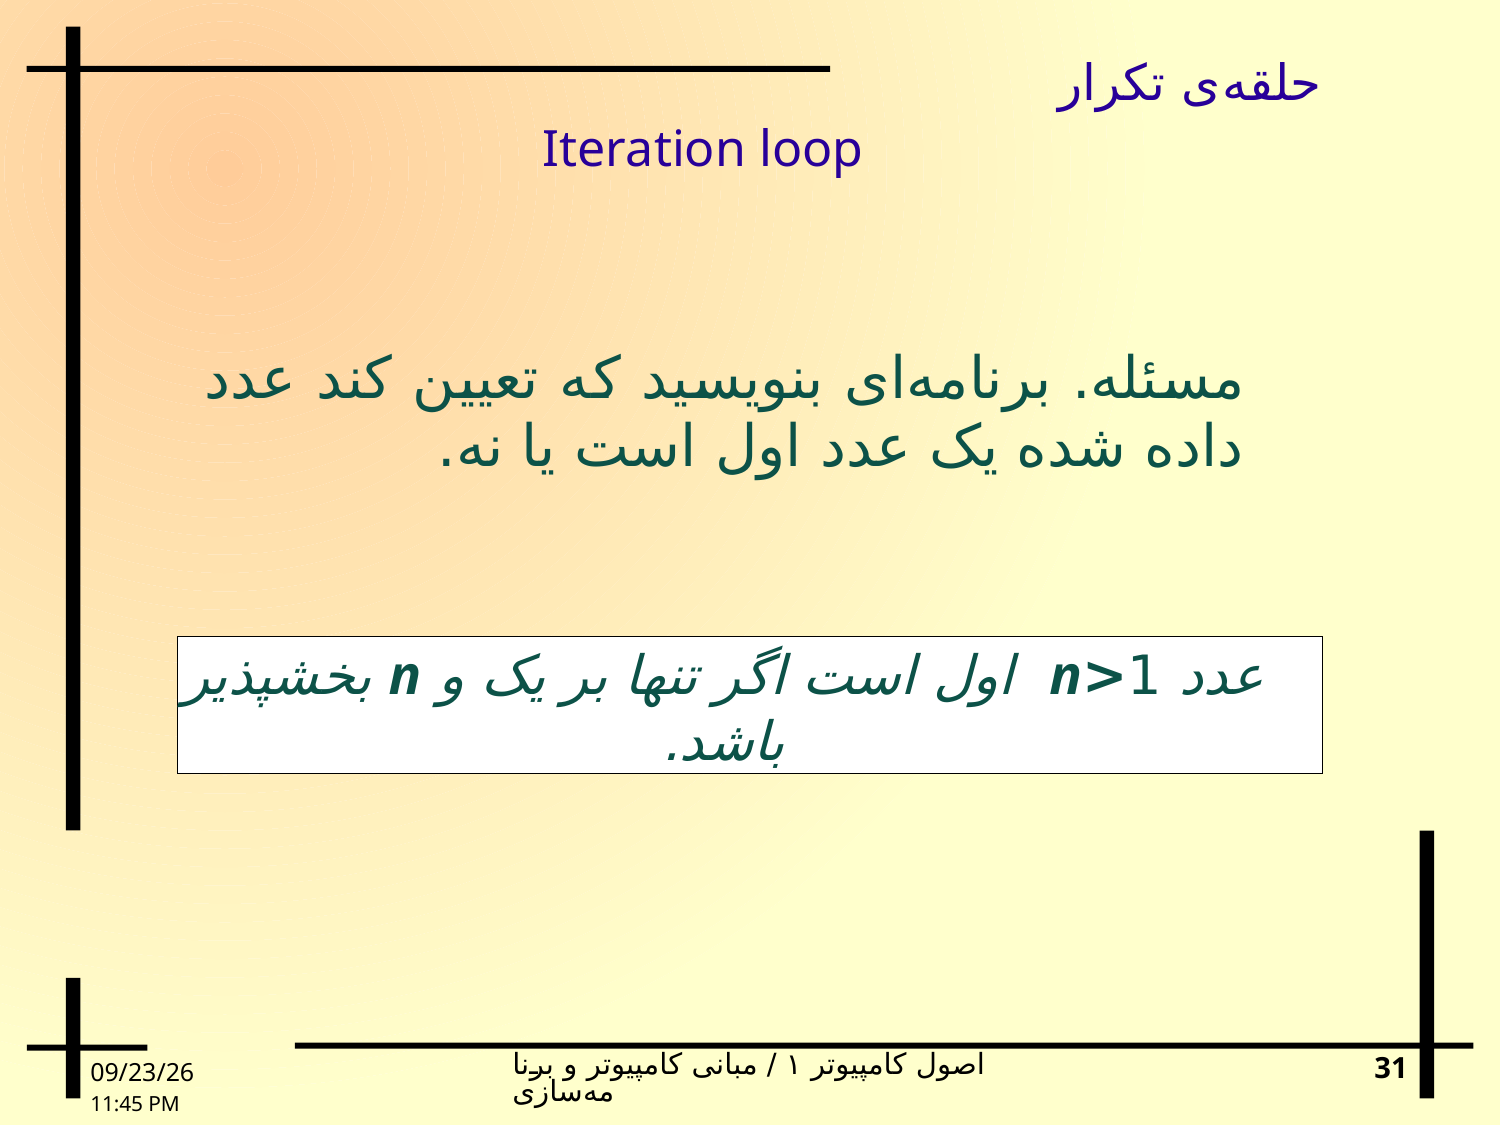

# حلقه‌ی تکرار Iteration loop
مسئله. برنامه‌ای بنویسید که تعیین کند عدد داده شده یک عدد اول است یا نه.
عدد 1<n اول است اگر تنها بر یک و n بخشپذیر باشد.
اصول کامپیوتر ۱ / مبانی کامپیوتر و برنامه‌سازی
31